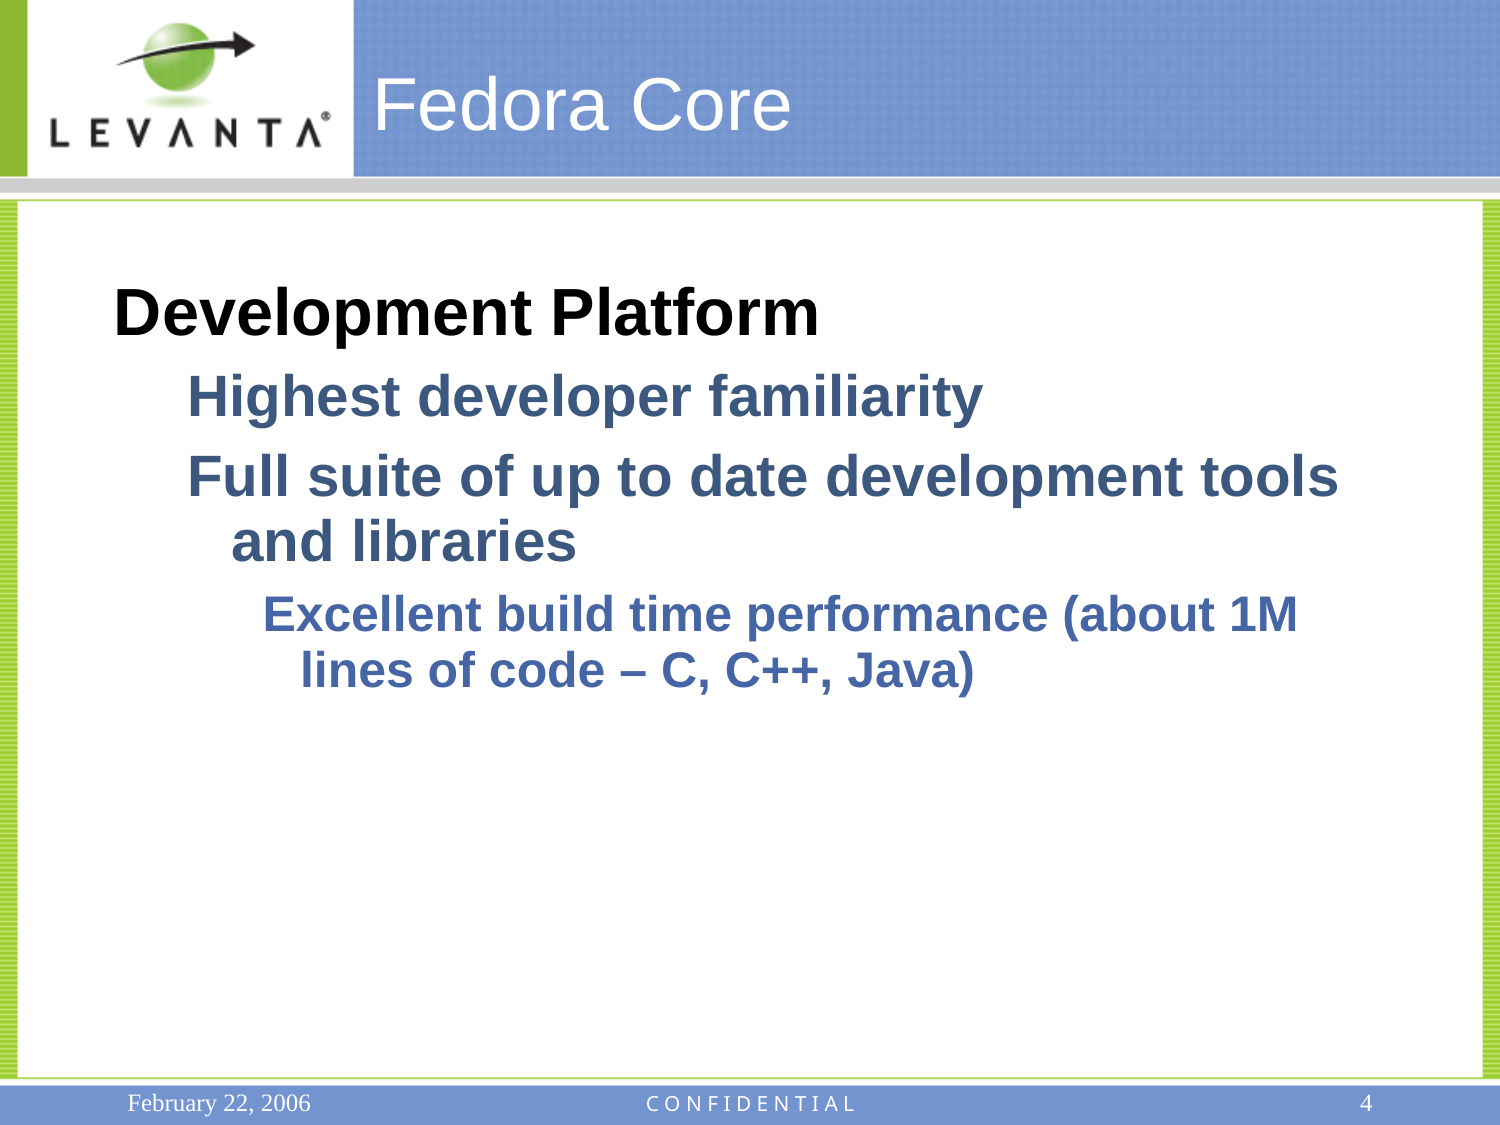

# Fedora Core
Development Platform
Highest developer familiarity
Full suite of up to date development tools and libraries
Excellent build time performance (about 1M lines of code – C, C++, Java)